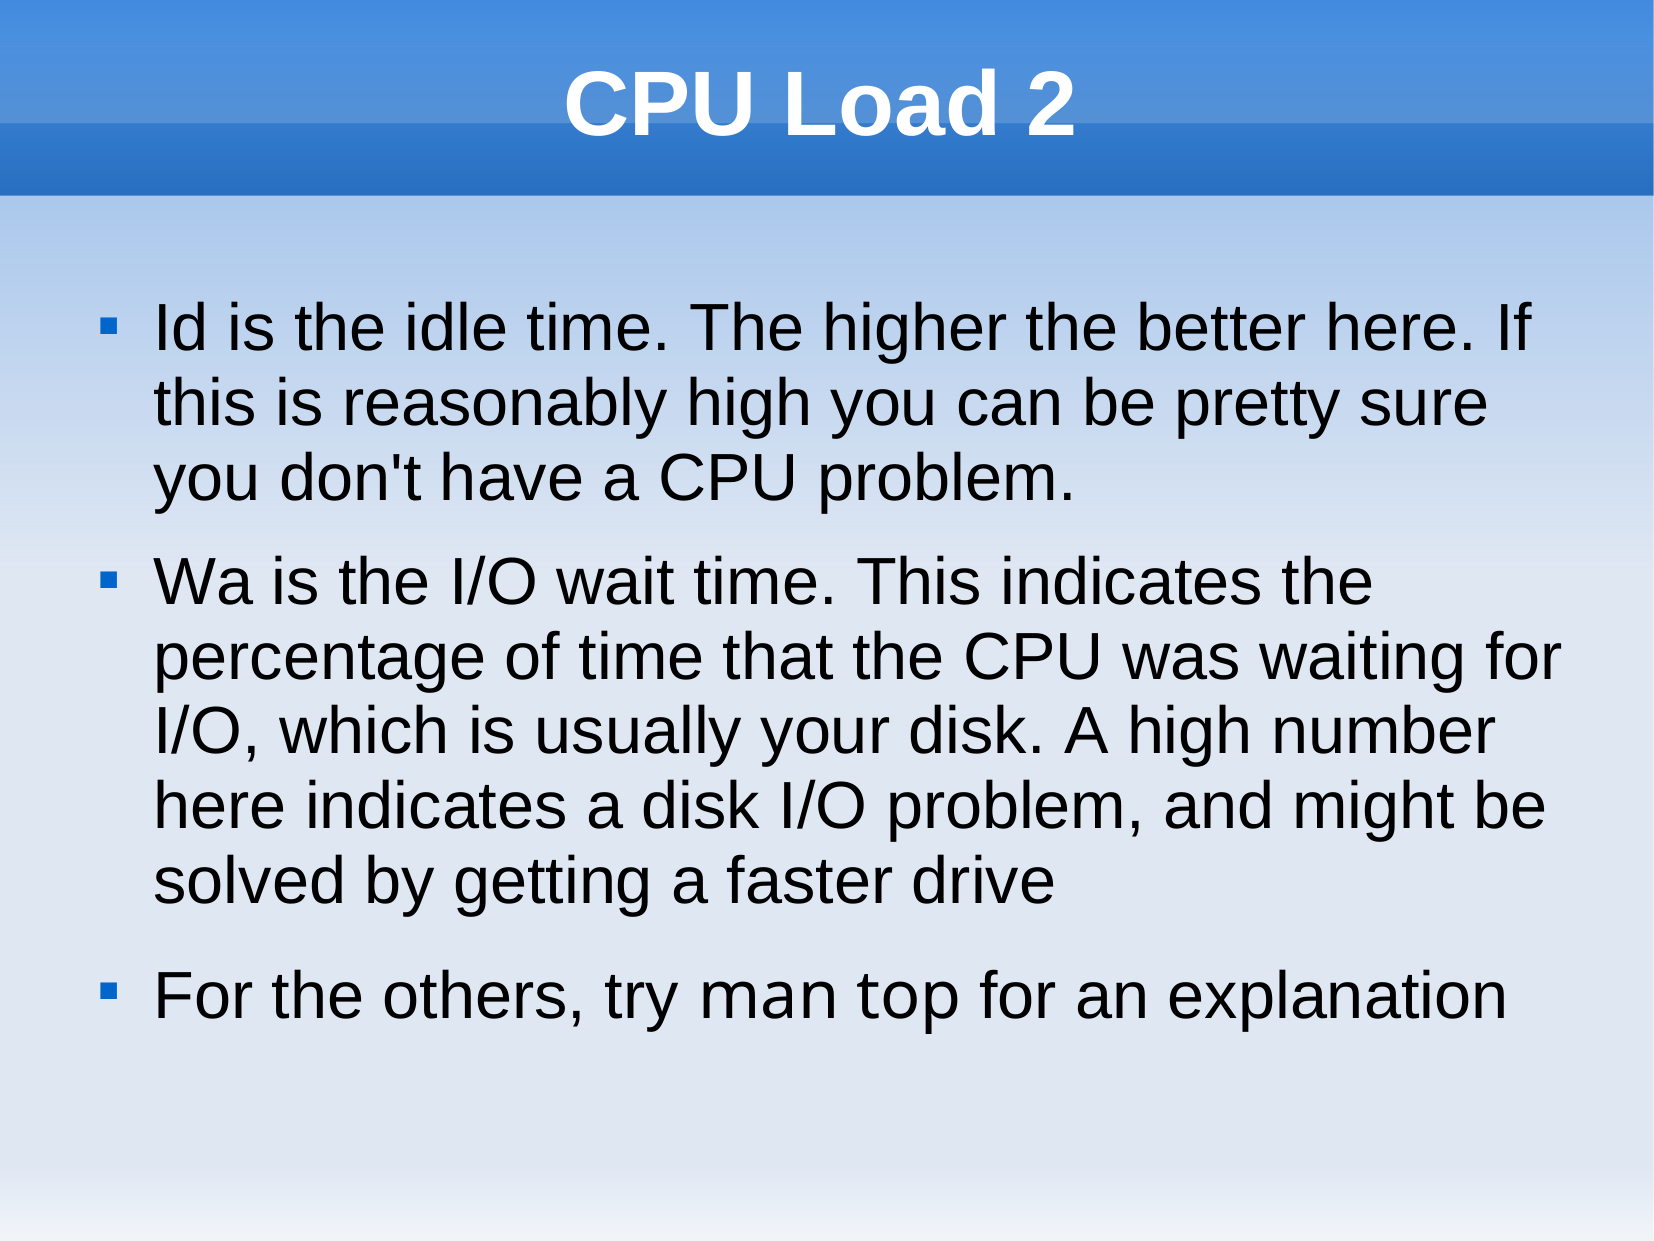

# CPU Load 2
Id is the idle time. The higher the better here. If this is reasonably high you can be pretty sure you don't have a CPU problem.
Wa is the I/O wait time. This indicates the percentage of time that the CPU was waiting for I/O, which is usually your disk. A high number here indicates a disk I/O problem, and might be solved by getting a faster drive
For the others, try man top for an explanation